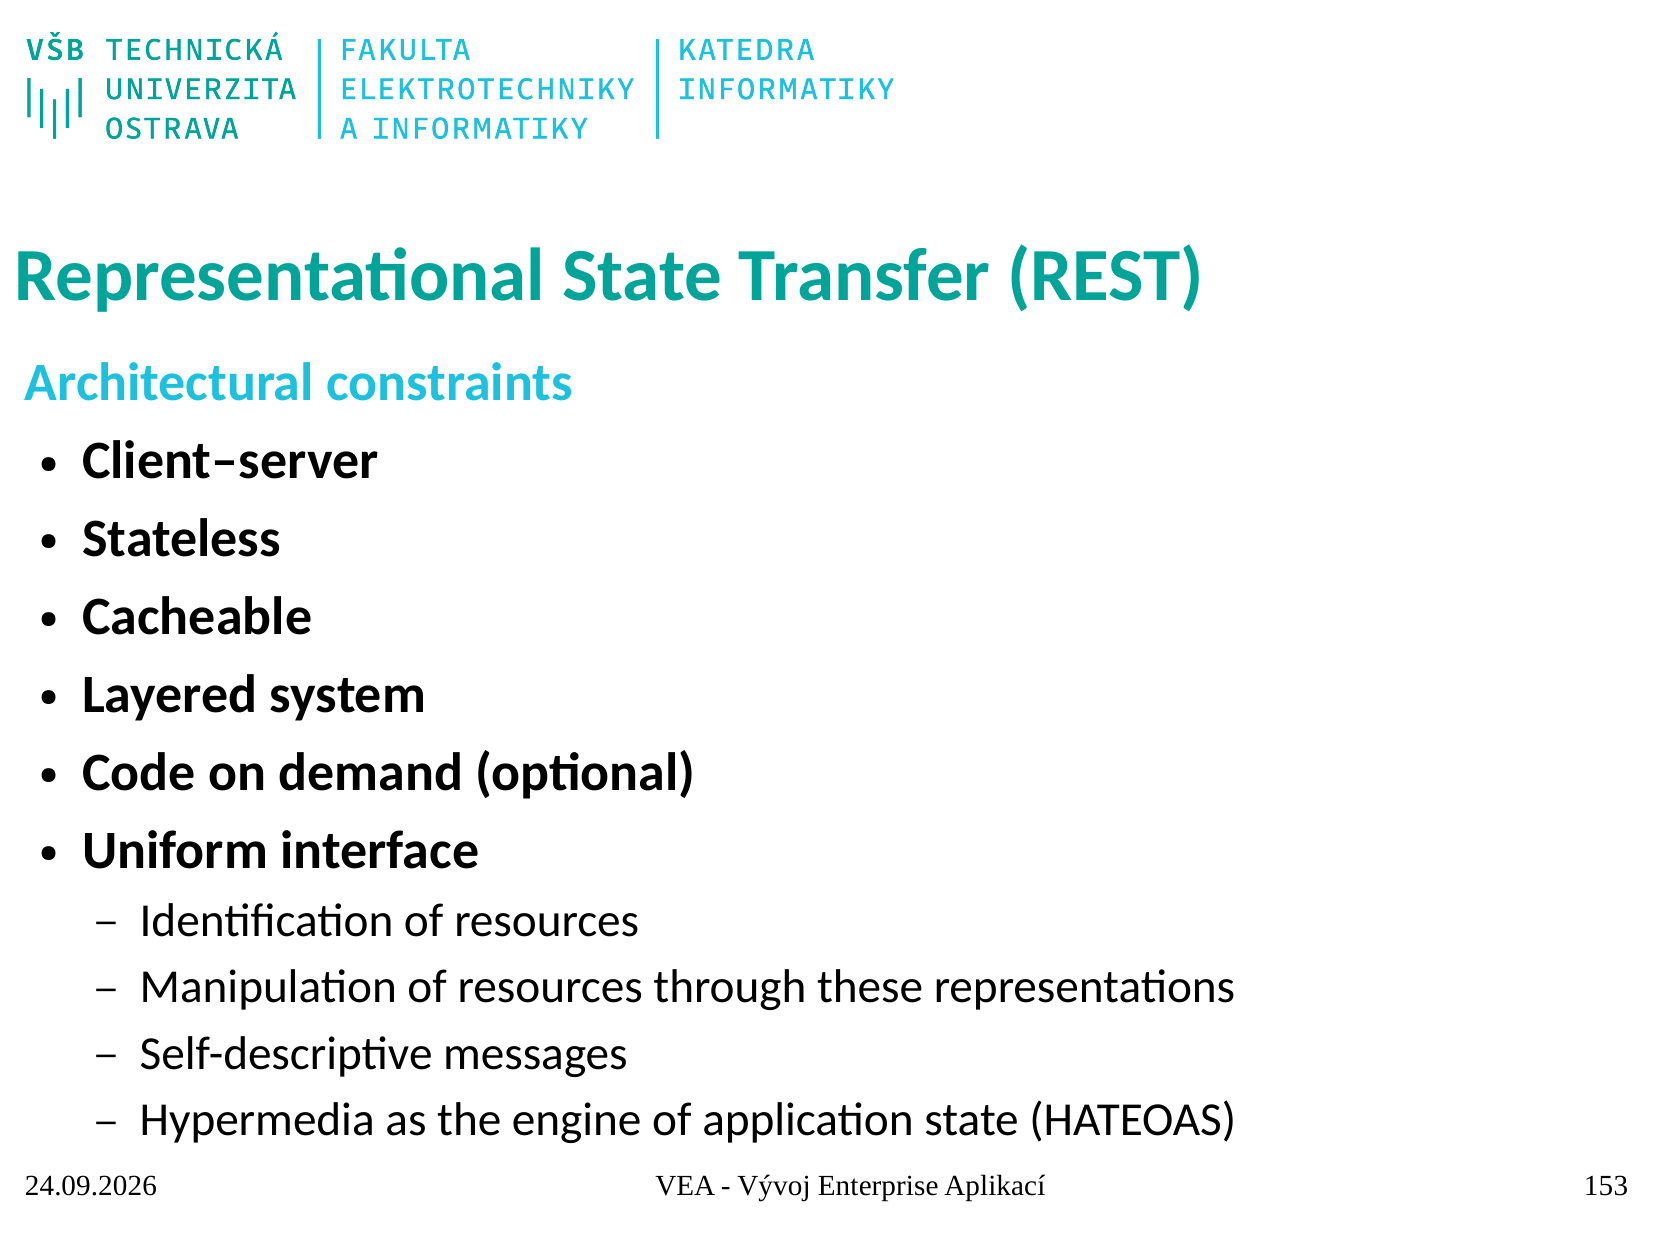

Representational State Transfer (REST)
# Architectural constraints
Client–server
Stateless
Cacheable
Layered system
Code on demand (optional)
Uniform interface
Identification of resources
Manipulation of resources through these representations
Self-descriptive messages
Hypermedia as the engine of application state (HATEOAS)
VEA - Vývoj Enterprise Aplikací
153